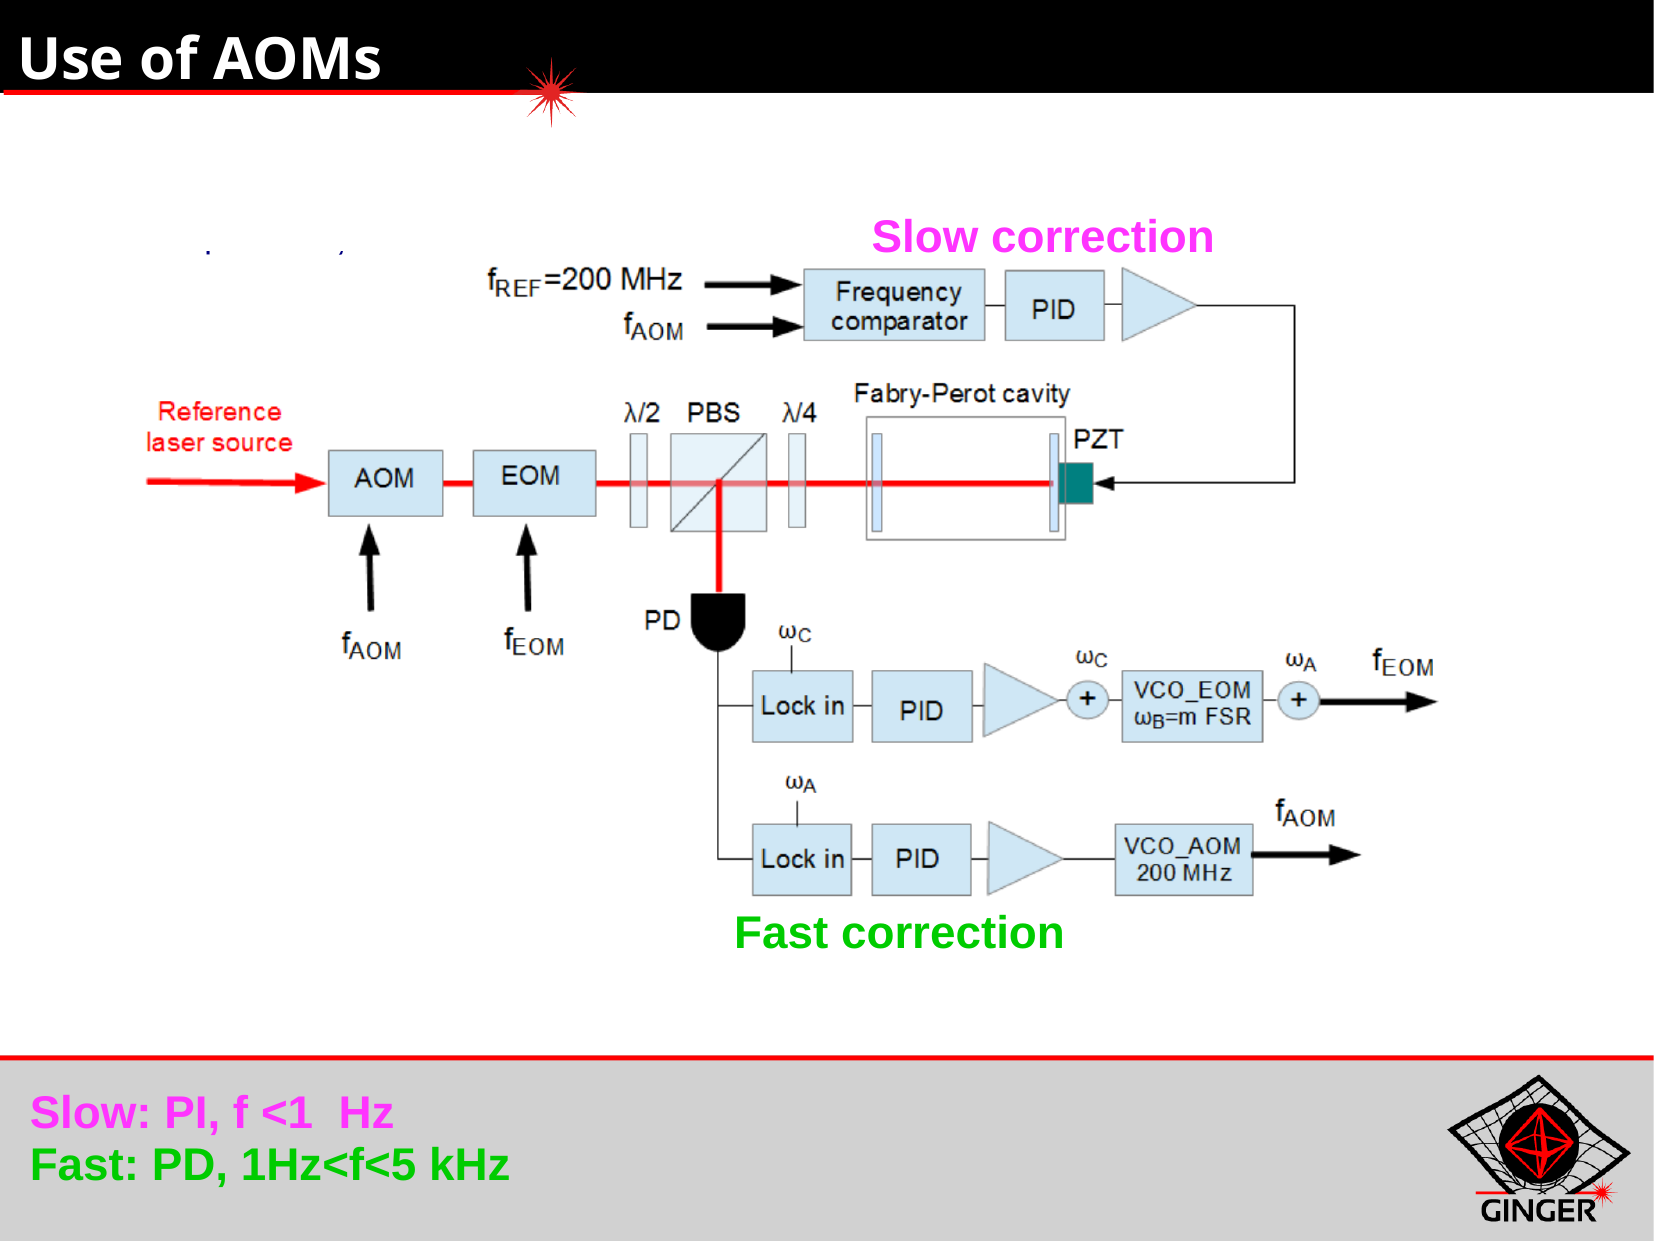

Use of AOMs
Use
Slow correction
Fast correction
Slow: PI, f <1 Hz
Fast: PD, 1Hz<f<5 kHz